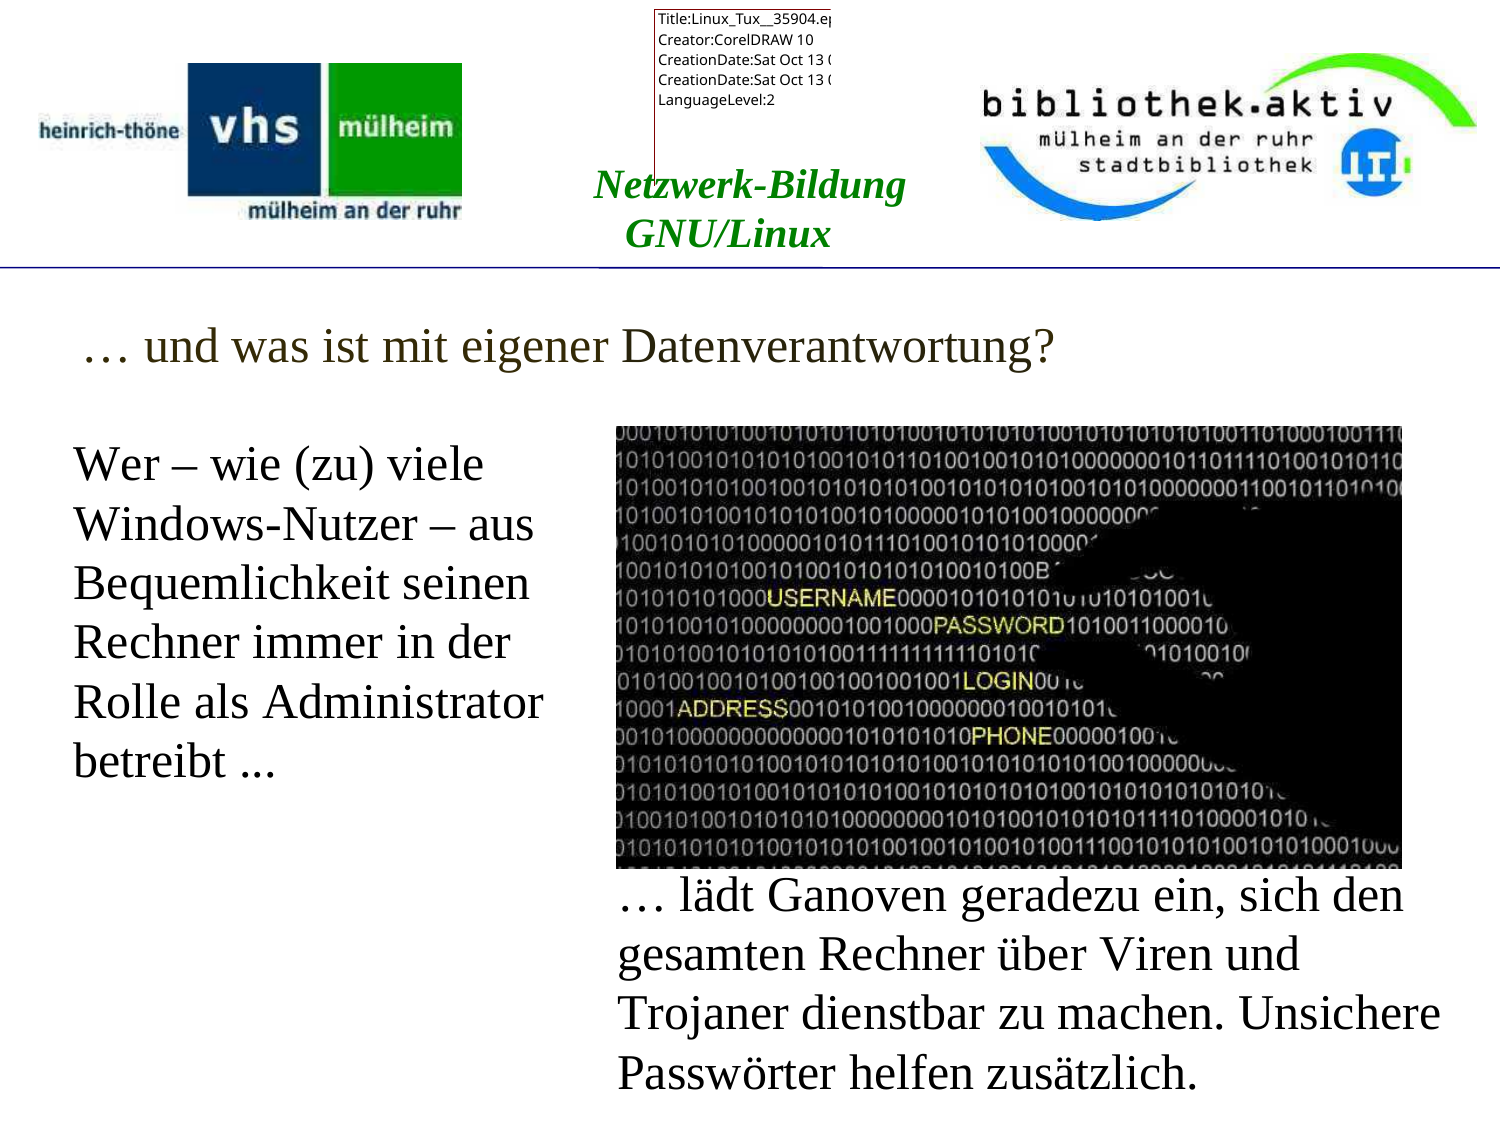

Netzwerk-Bildung
 GNU/Linux
… und was ist mit eigener Datenverantwortung?
Wer – wie (zu) viele Windows-Nutzer – aus Bequemlichkeit seinen Rechner immer in der Rolle als Administrator betreibt ...
… lädt Ganoven geradezu ein, sich den gesamten Rechner über Viren und Trojaner dienstbar zu machen. Unsichere Passwörter helfen zusätzlich.